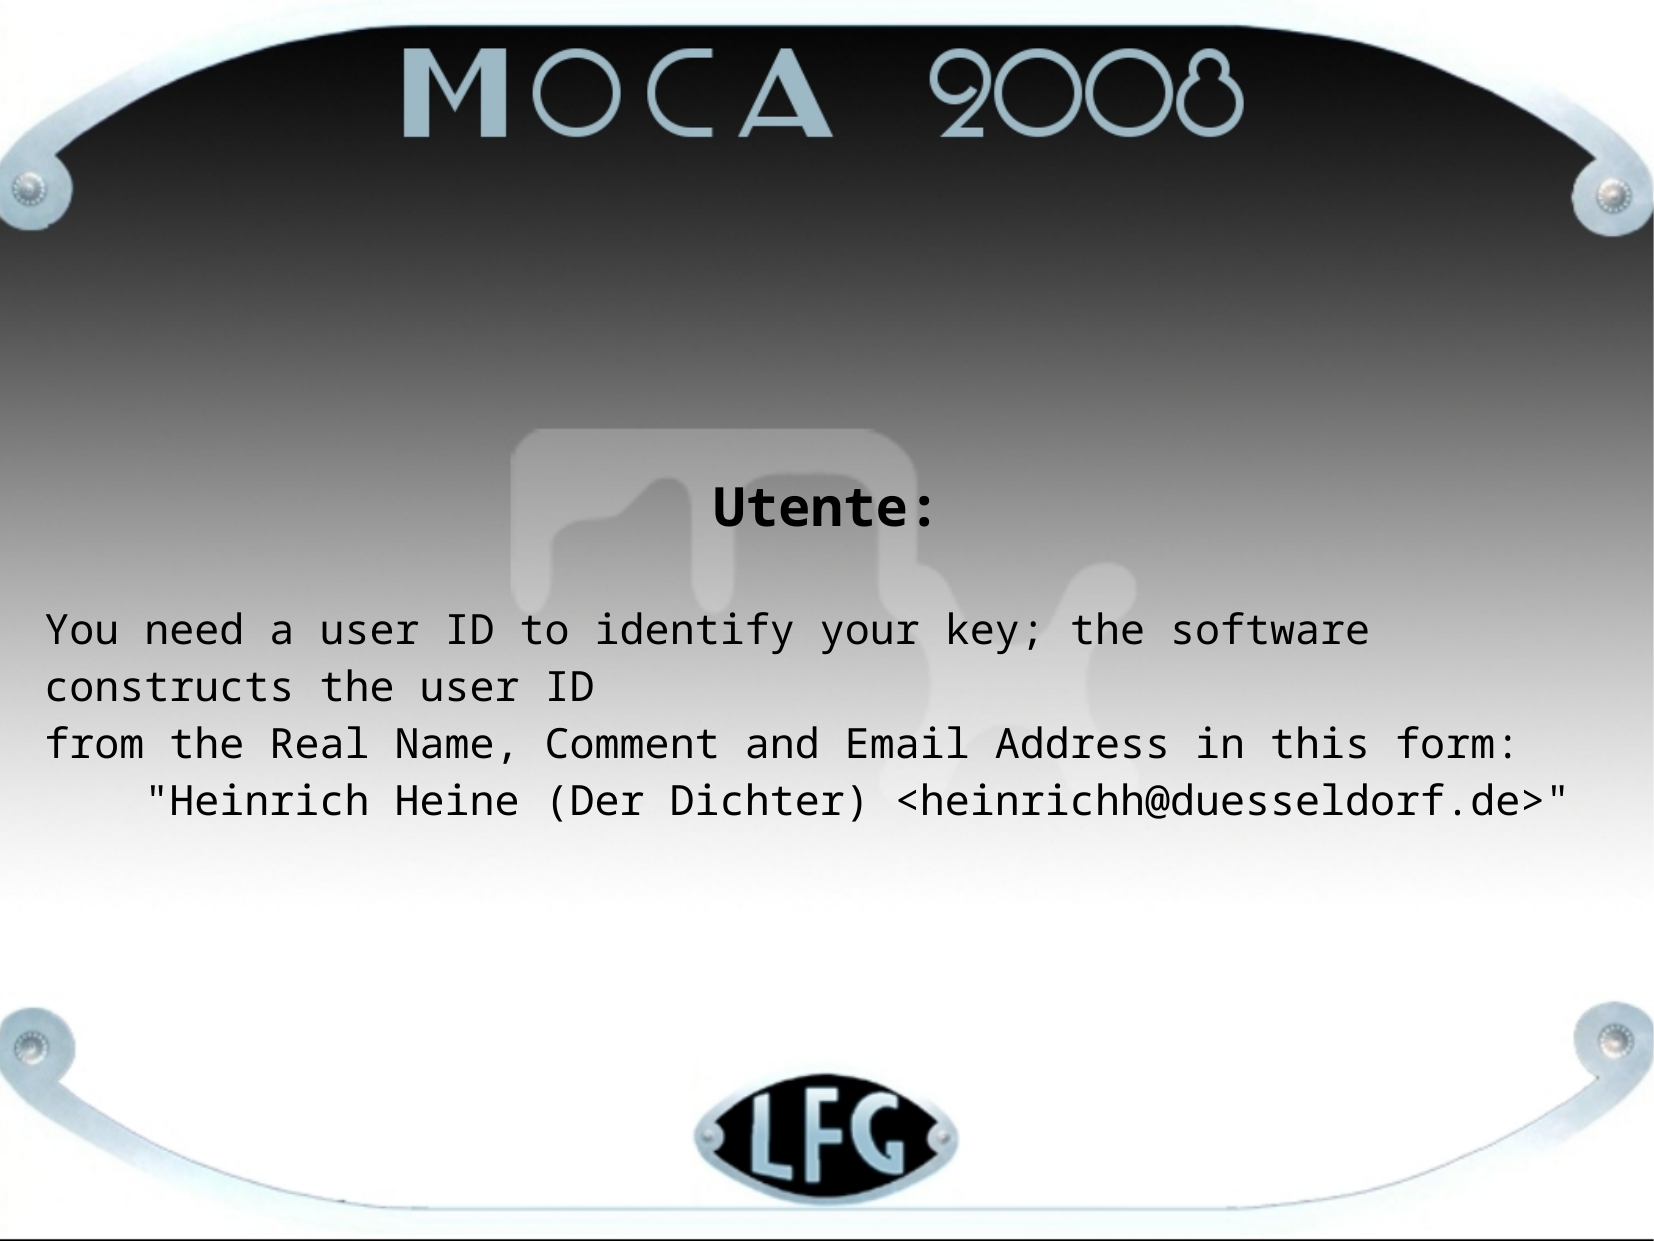

Utente:
You need a user ID to identify your key; the software constructs the user ID
from the Real Name, Comment and Email Address in this form:
 "Heinrich Heine (Der Dichter) <heinrichh@duesseldorf.de>"